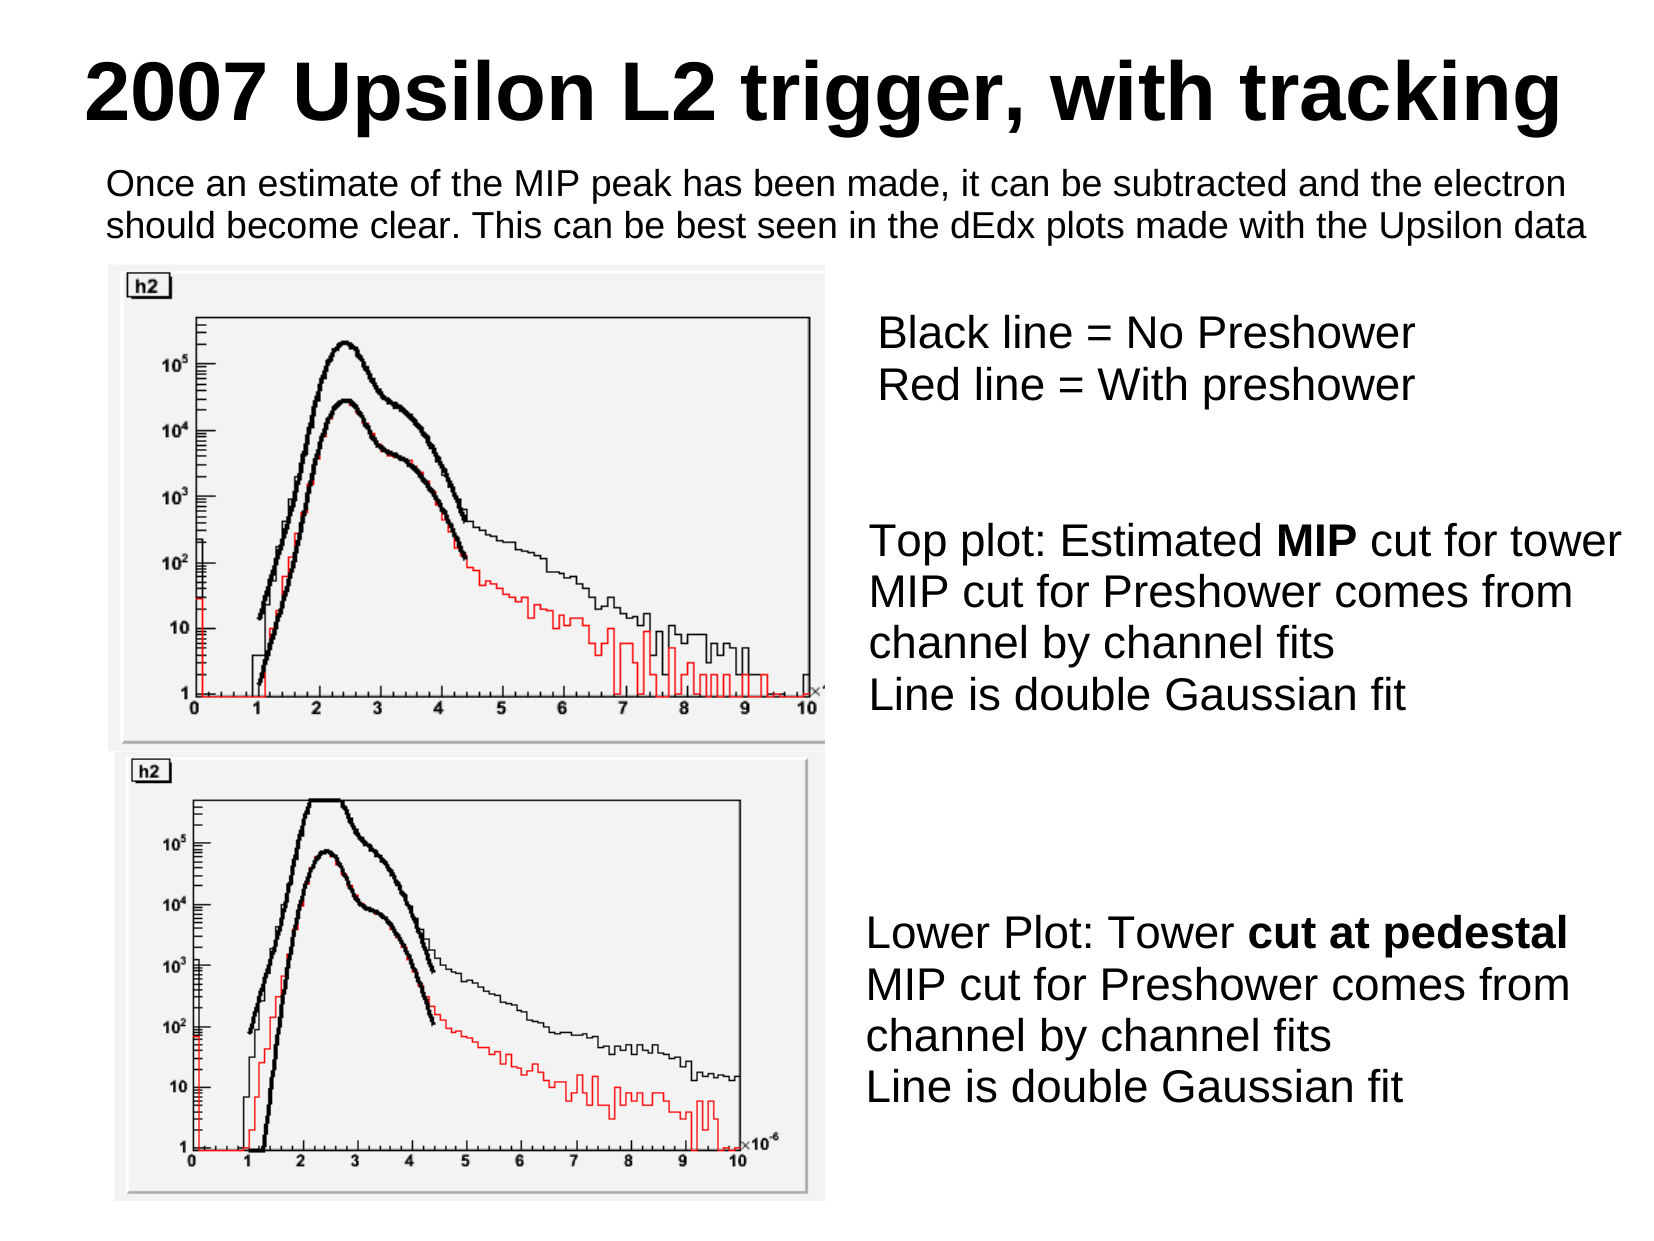

2007 Upsilon L2 trigger, with tracking
Once an estimate of the MIP peak has been made, it can be subtracted and the electron
should become clear. This can be best seen in the dEdx plots made with the Upsilon data
Black line = No Preshower
Red line = With preshower
Top plot: Estimated MIP cut for tower
MIP cut for Preshower comes from
channel by channel fits
Line is double Gaussian fit
Lower Plot: Tower cut at pedestal
MIP cut for Preshower comes from
channel by channel fits
Line is double Gaussian fit